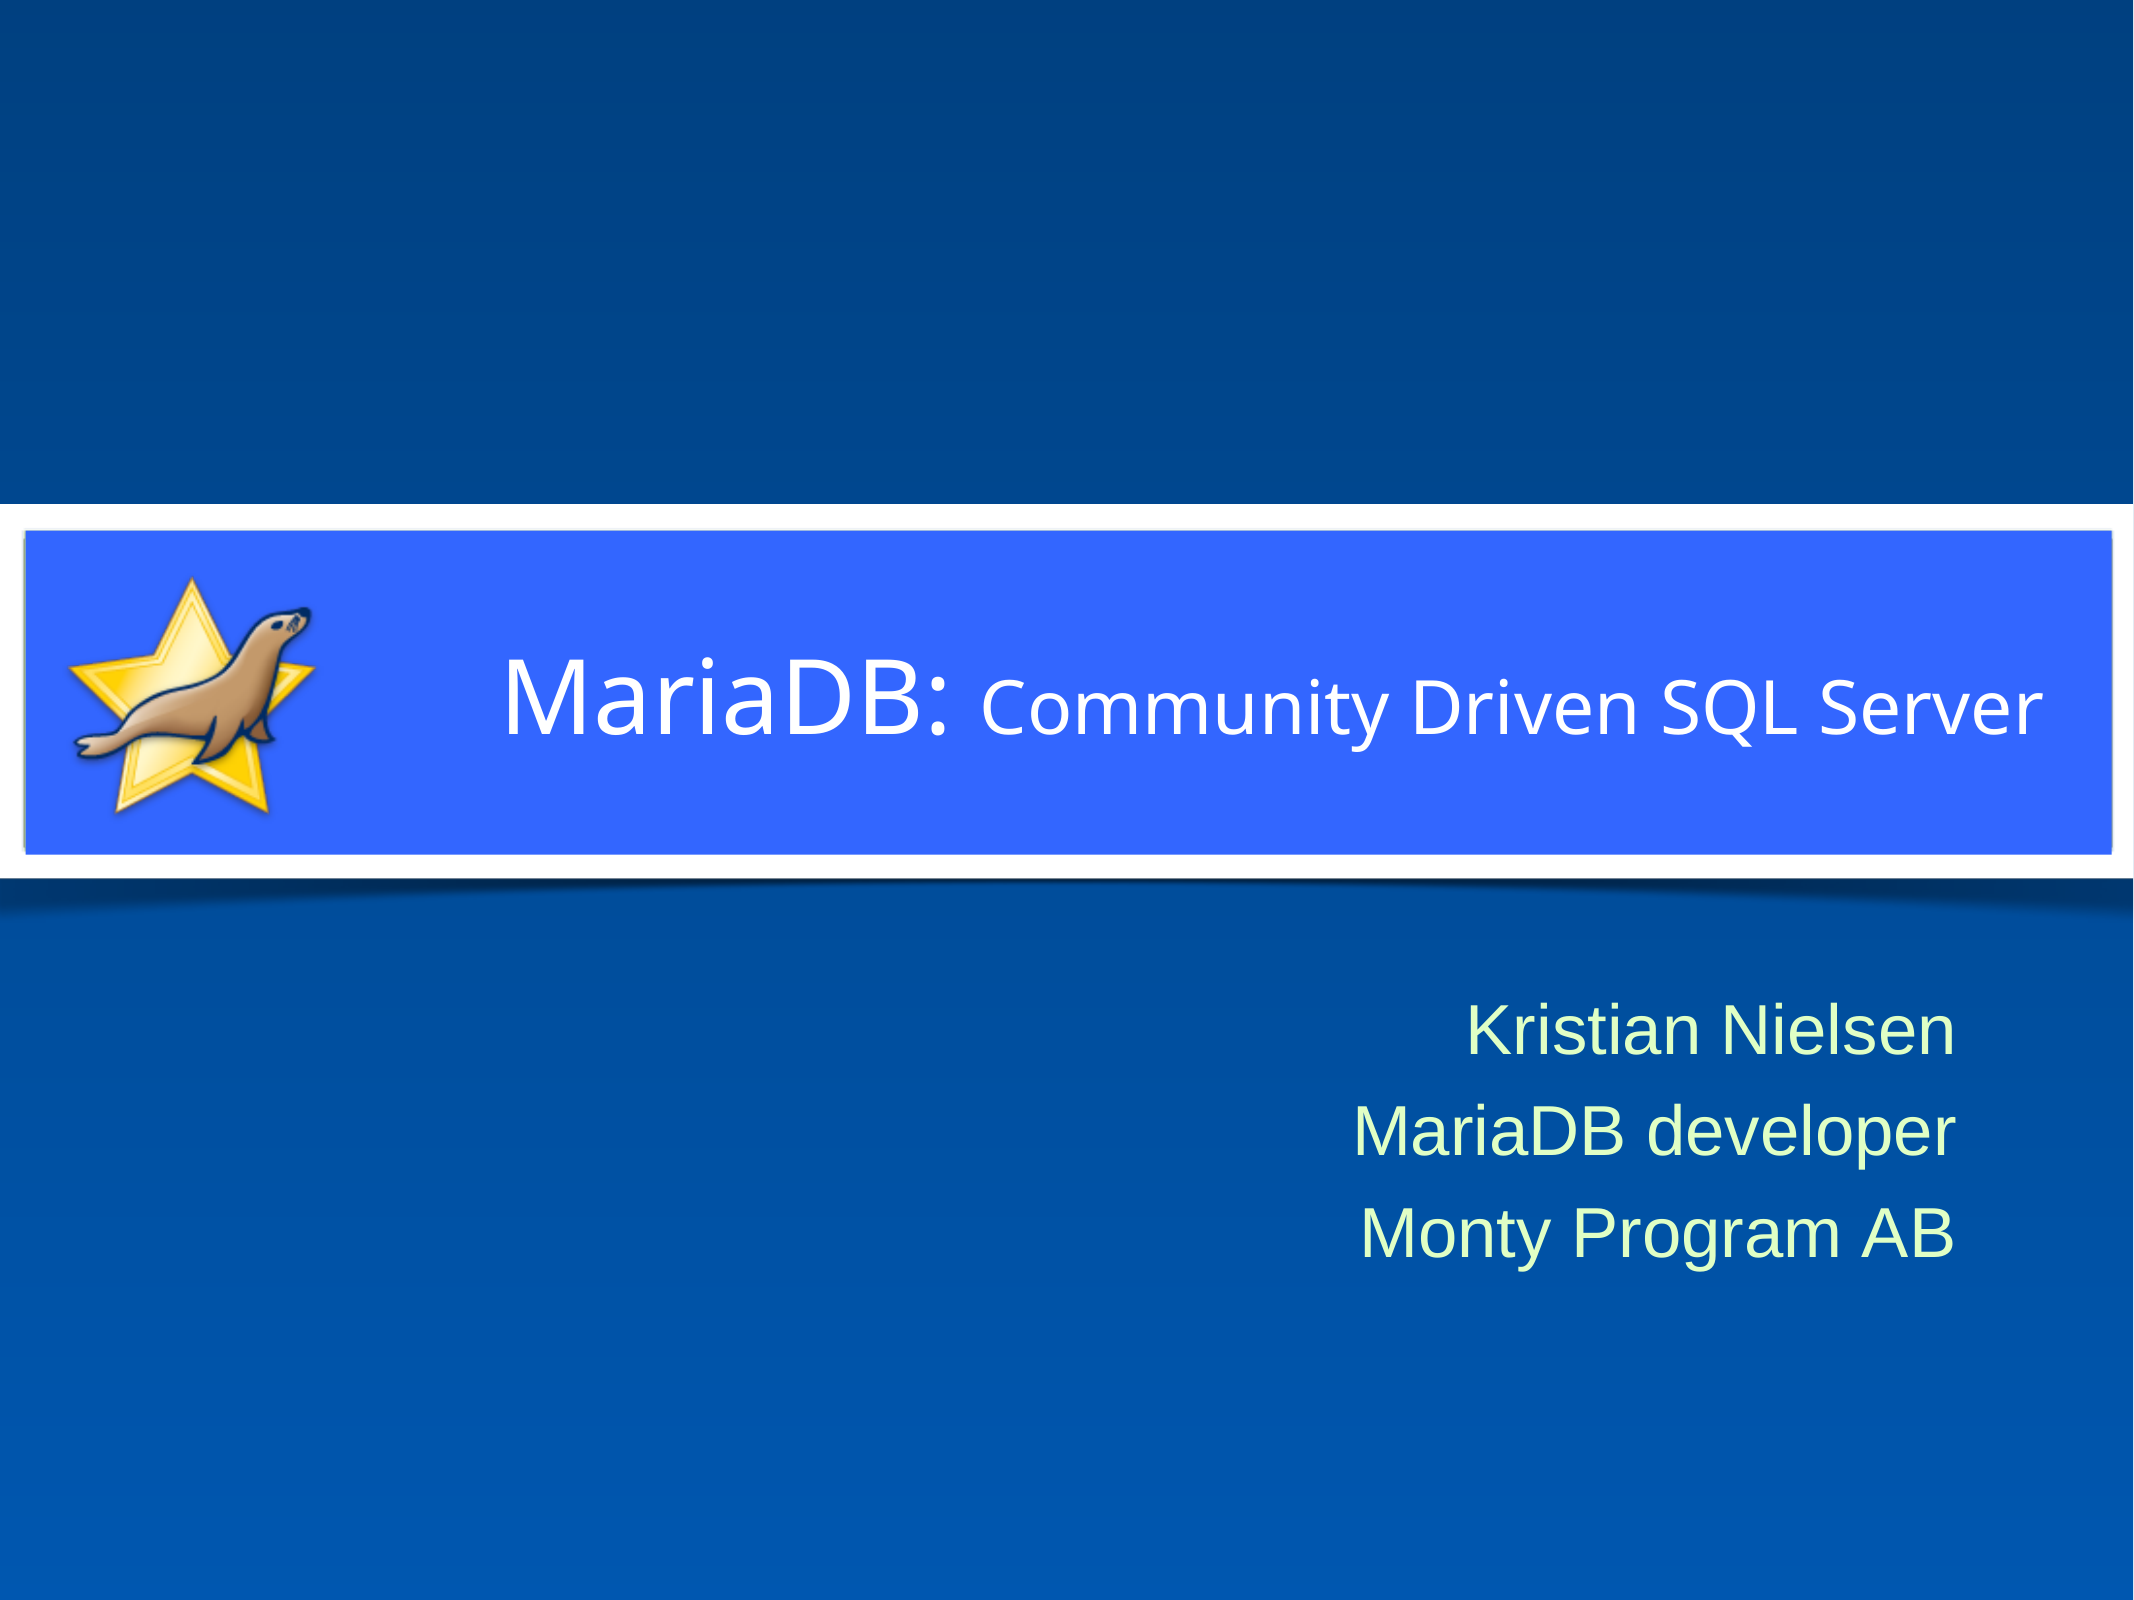

# MariaDB: Community Driven SQL Server
Kristian Nielsen
MariaDB developer
Monty Program AB